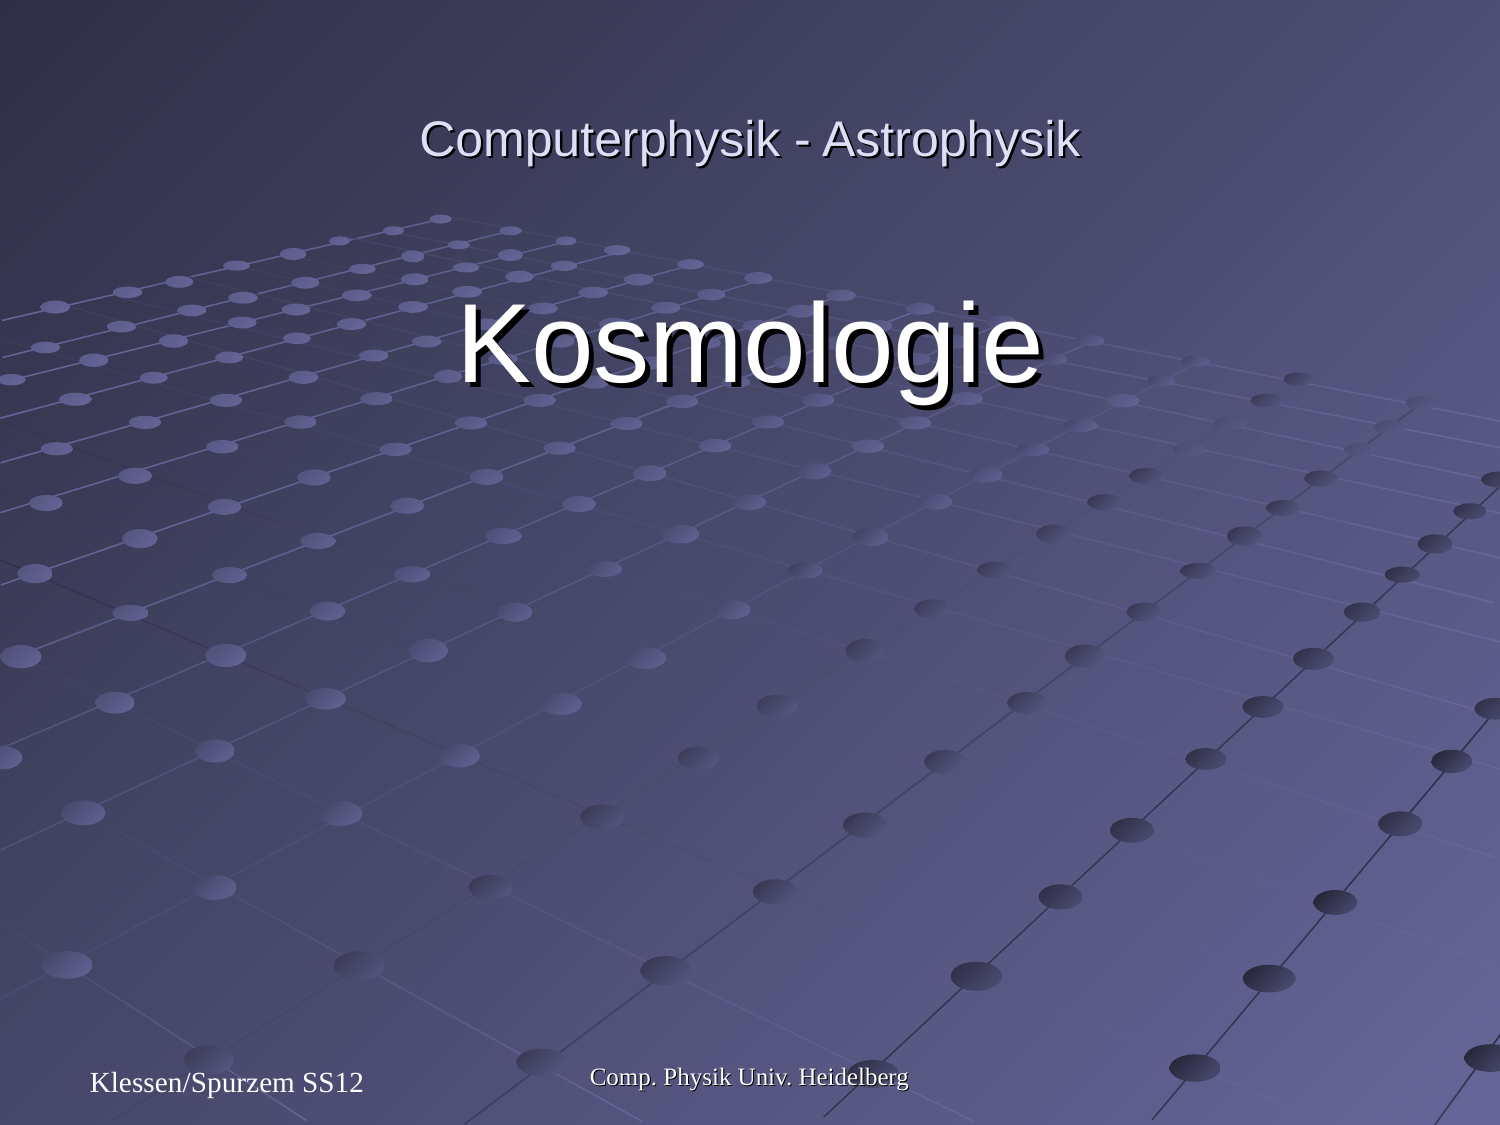

Computerphysik - Astrophysik
# Kosmologie
August 22, 2002